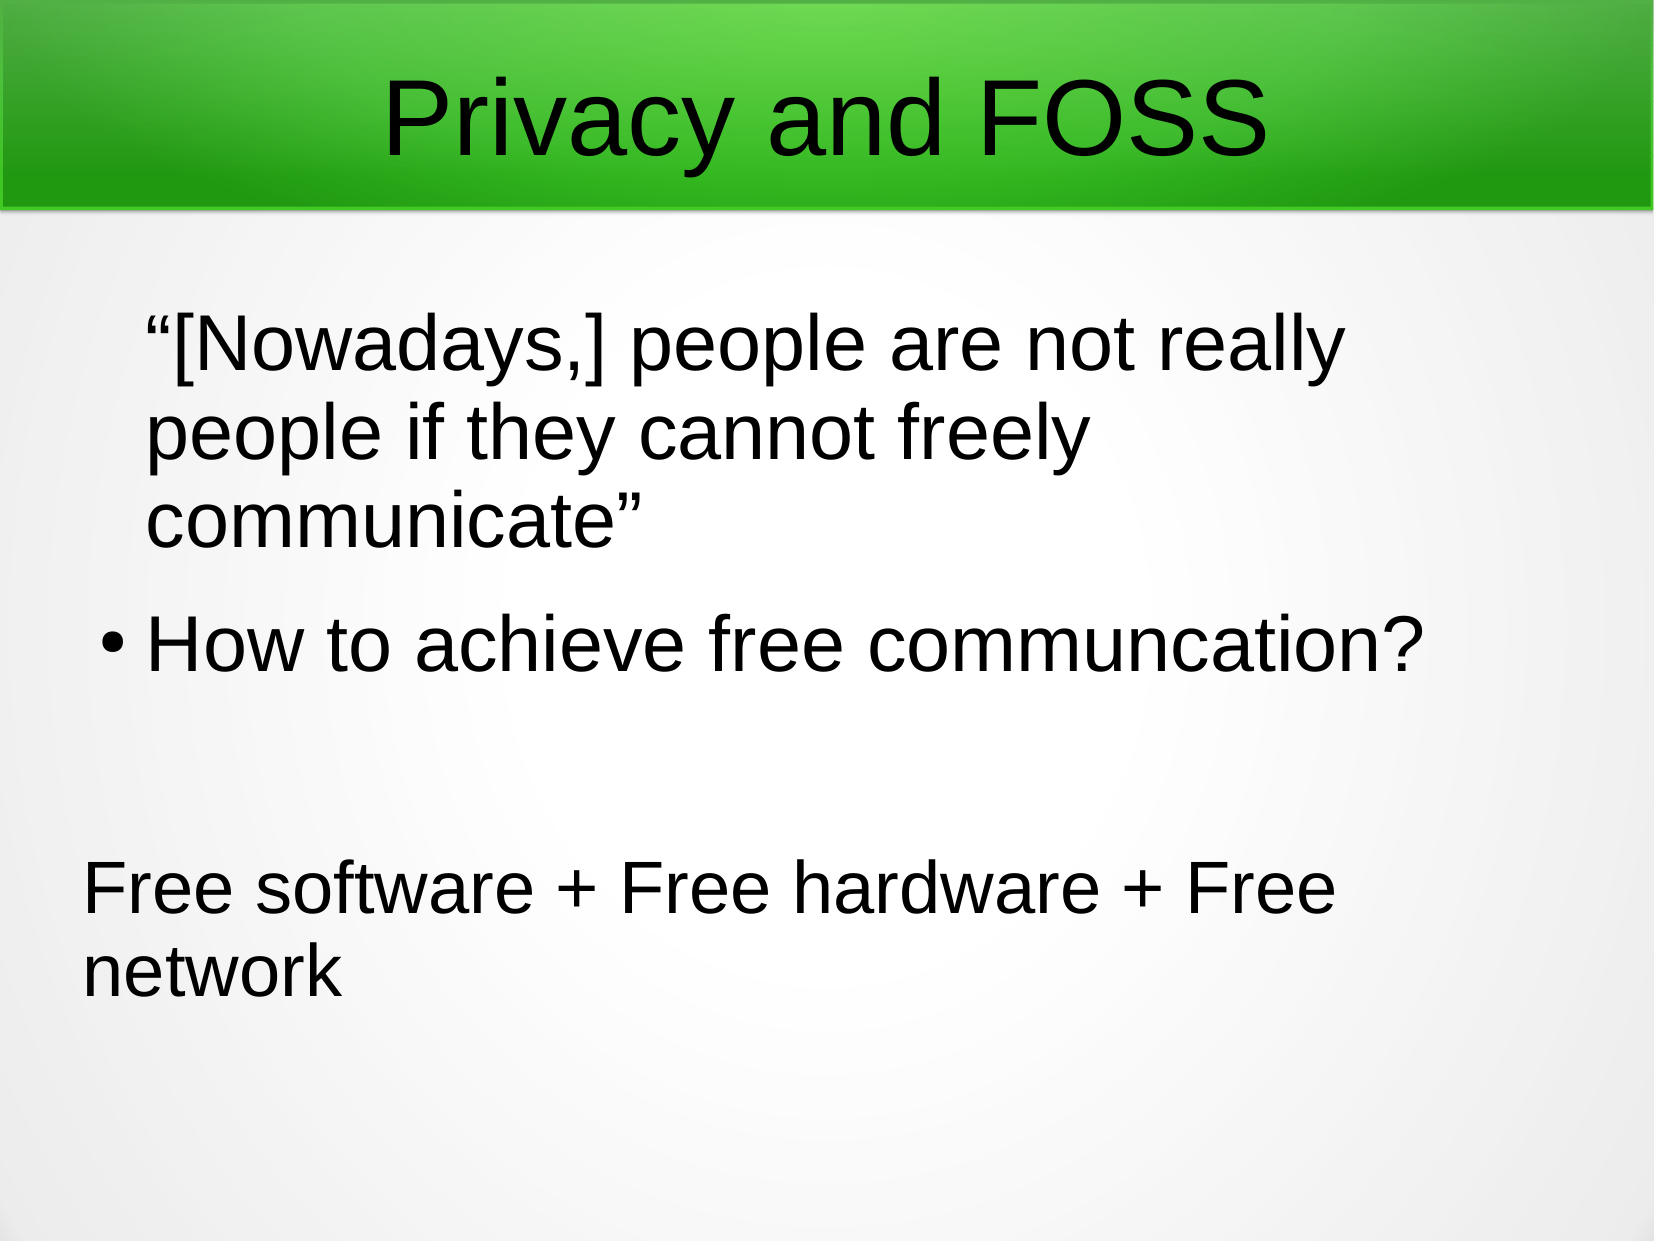

# Privacy and FOSS
“[Nowadays,] people are not really people if they cannot freely communicate”
How to achieve free communcation?
Free software + Free hardware + Free network